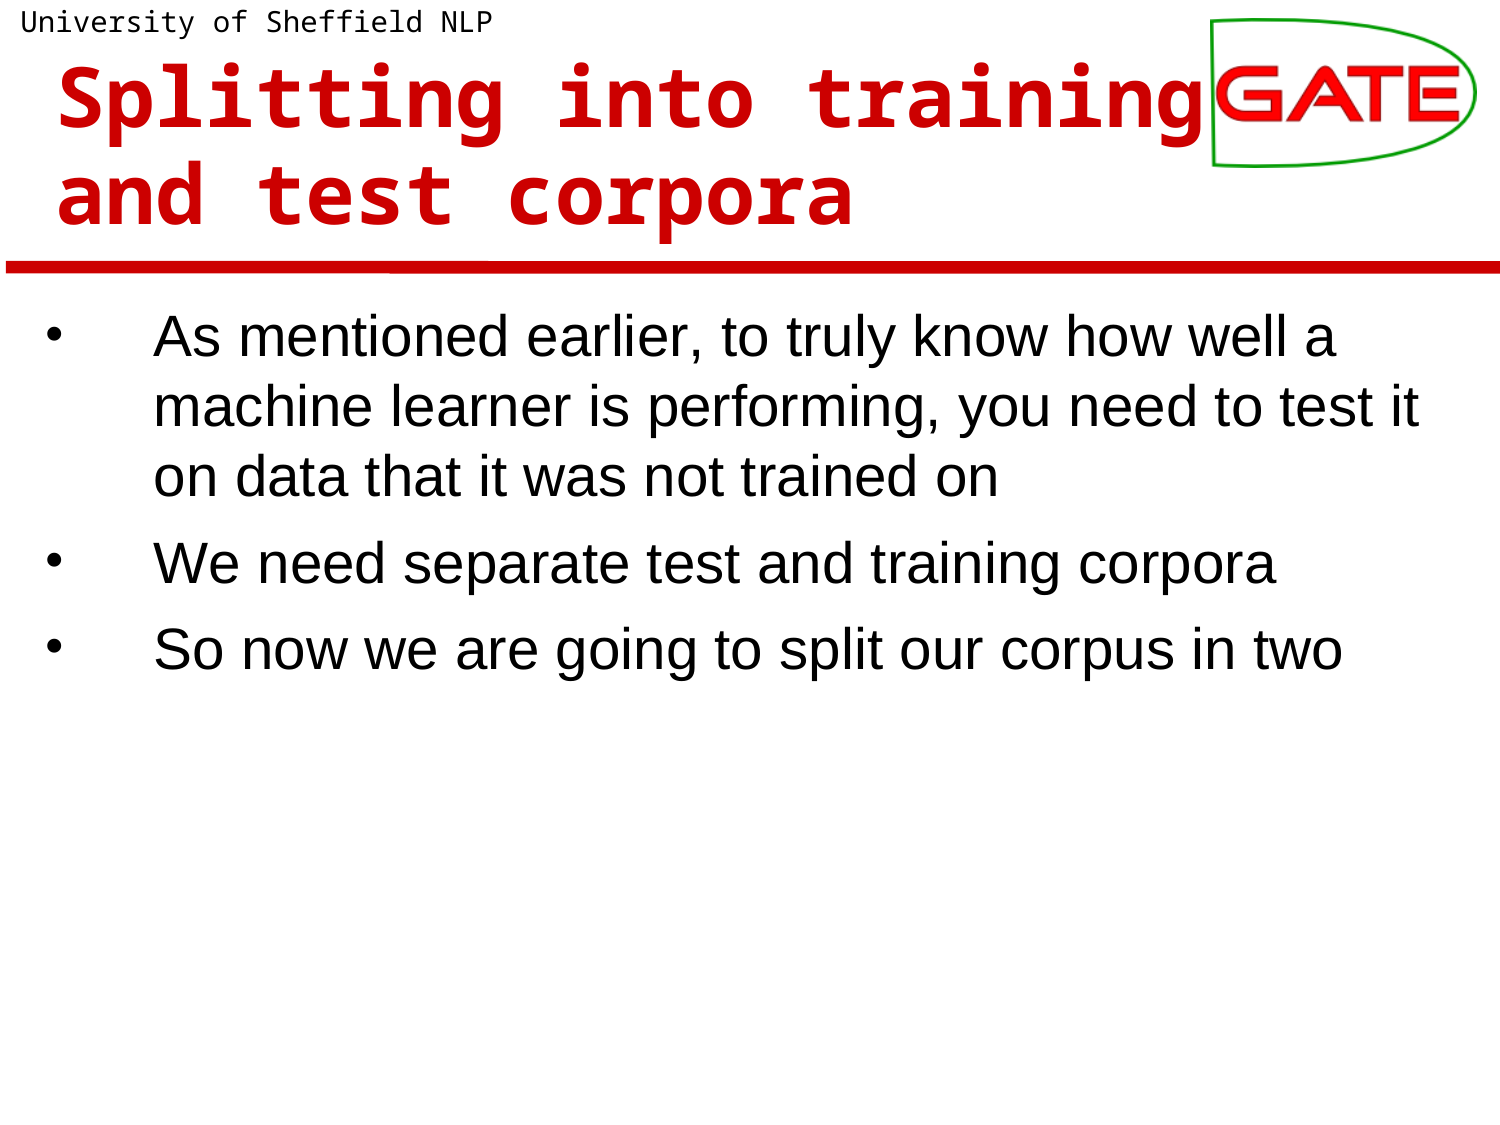

# Splitting into training and test corpora
As mentioned earlier, to truly know how well a machine learner is performing, you need to test it on data that it was not trained on
We need separate test and training corpora
So now we are going to split our corpus in two